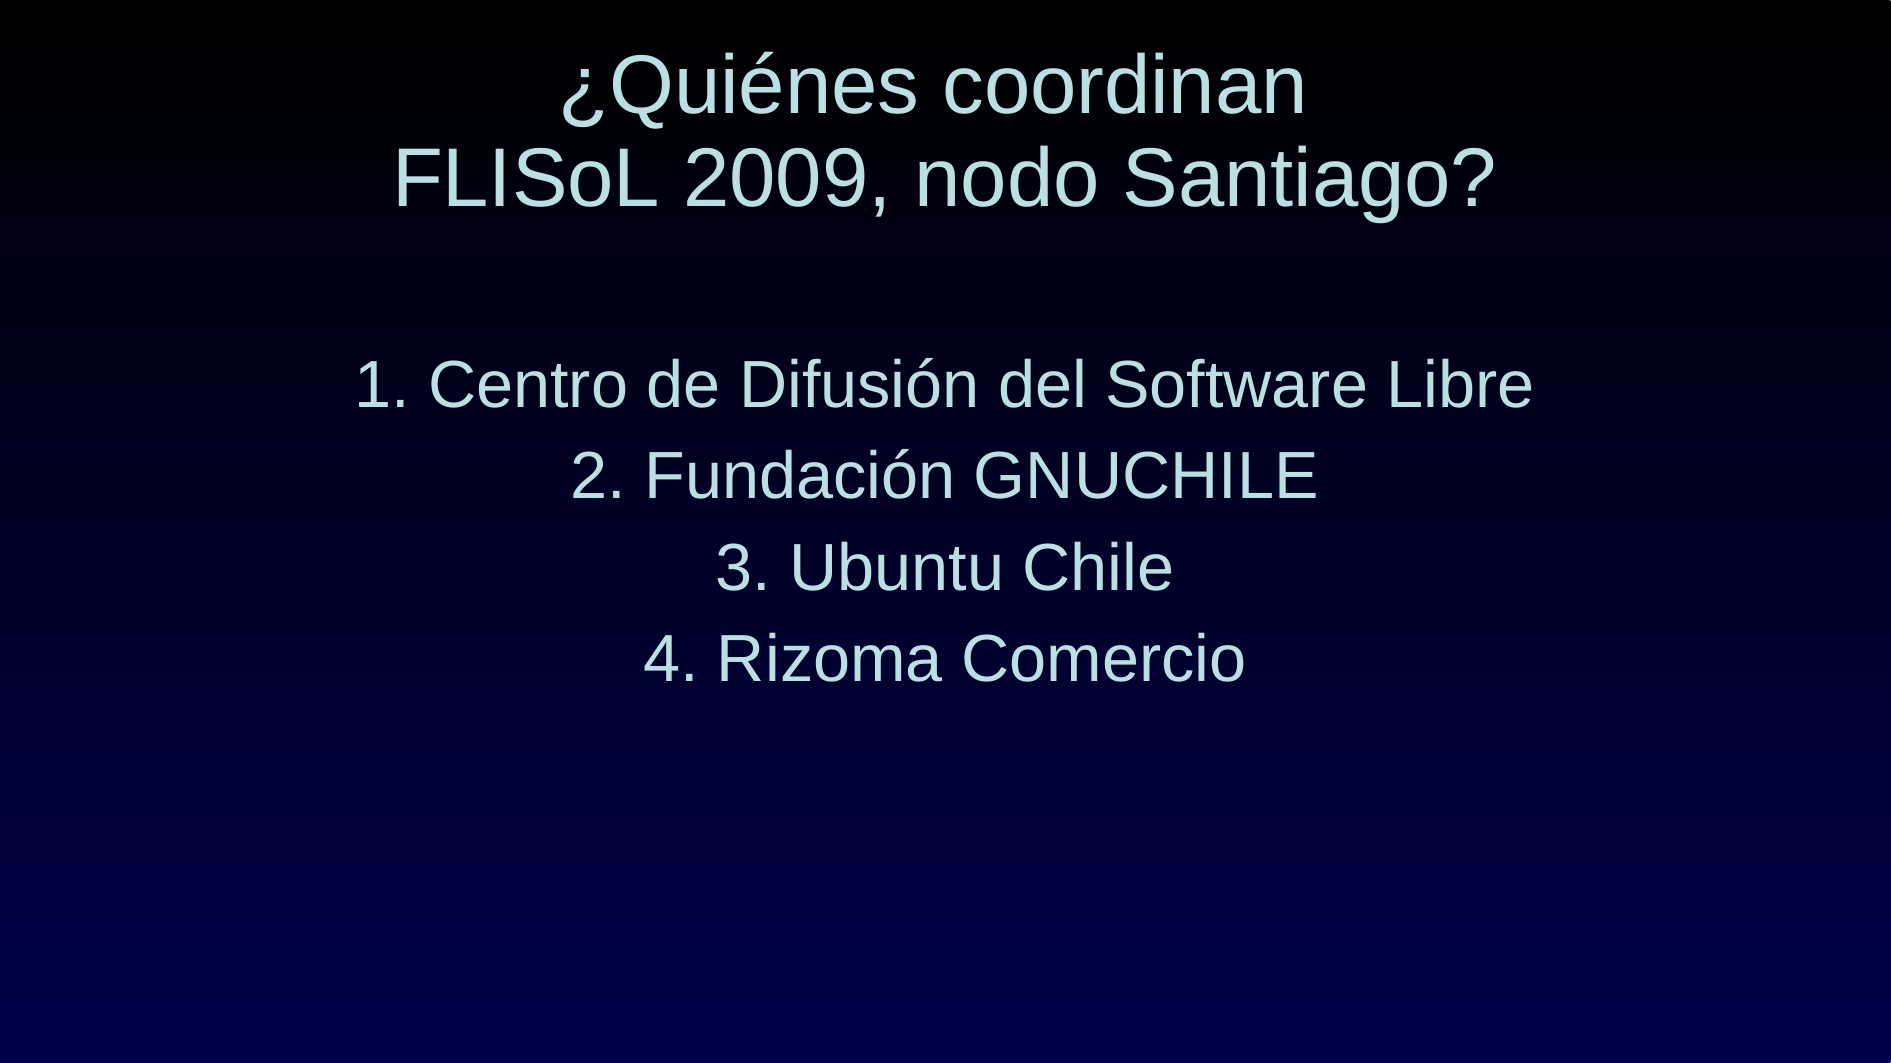

# ¿Quiénes coordinan FLISoL 2009, nodo Santiago?
1. Centro de Difusión del Software Libre
2. Fundación GNUCHILE
3. Ubuntu Chile
4. Rizoma Comercio